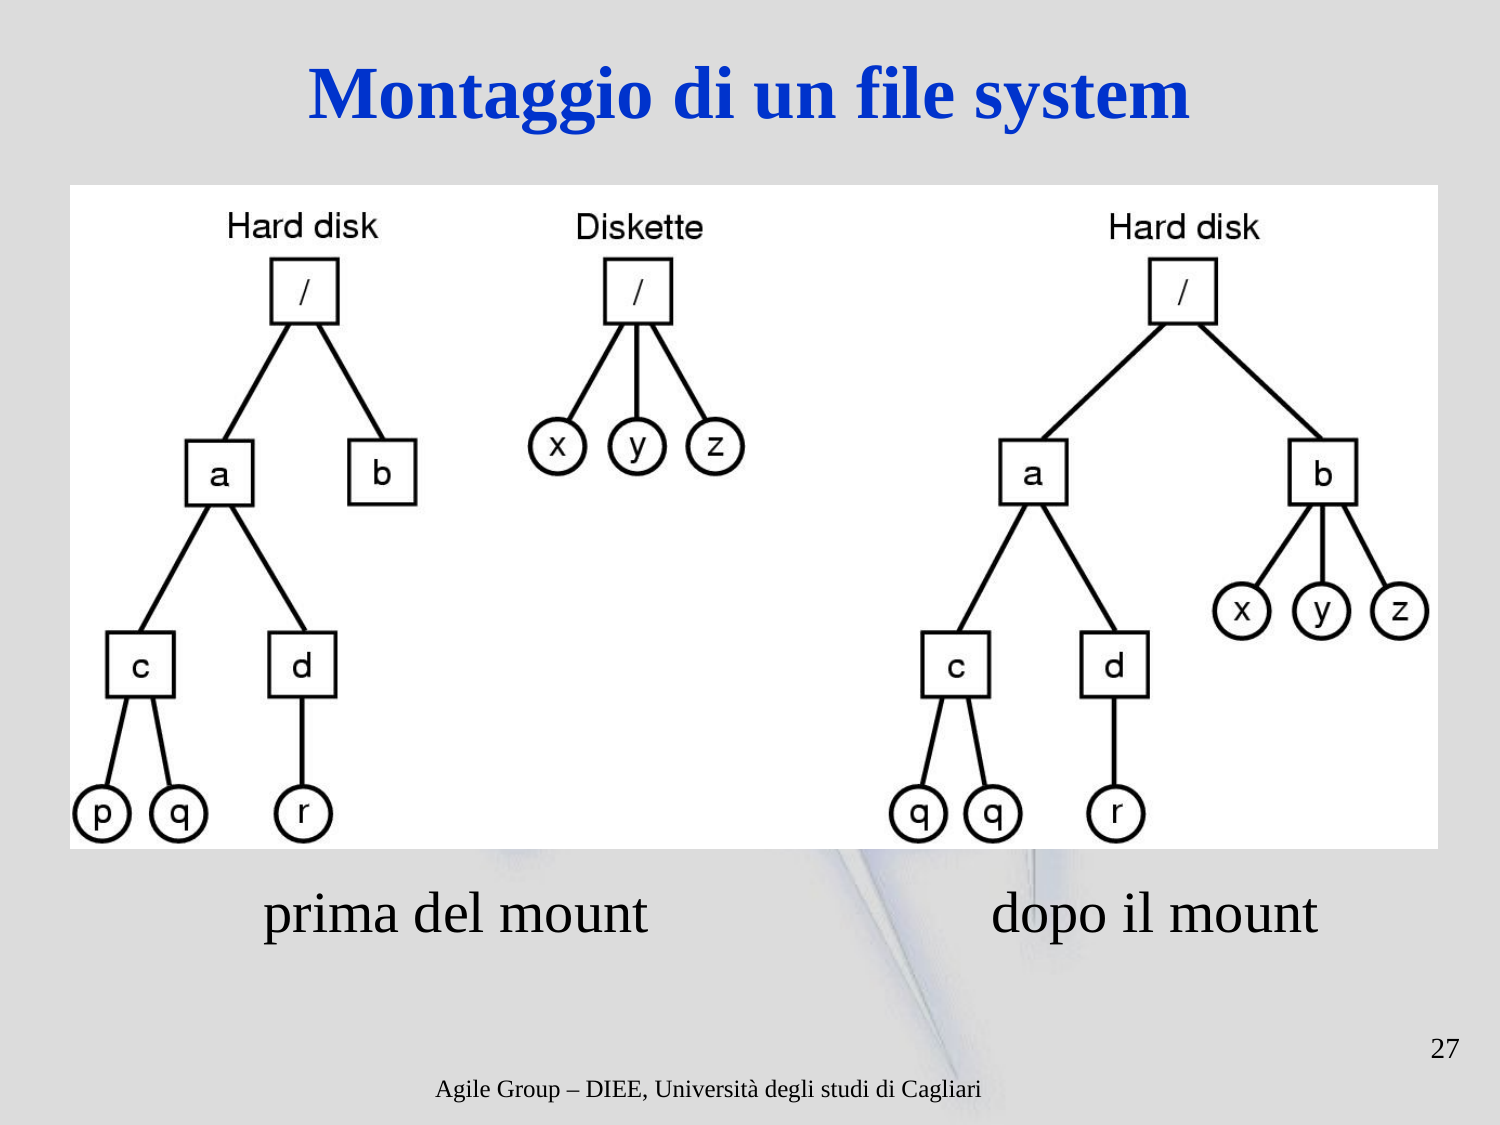

# Montaggio di un file system
 prima del mount		 dopo il mount
27